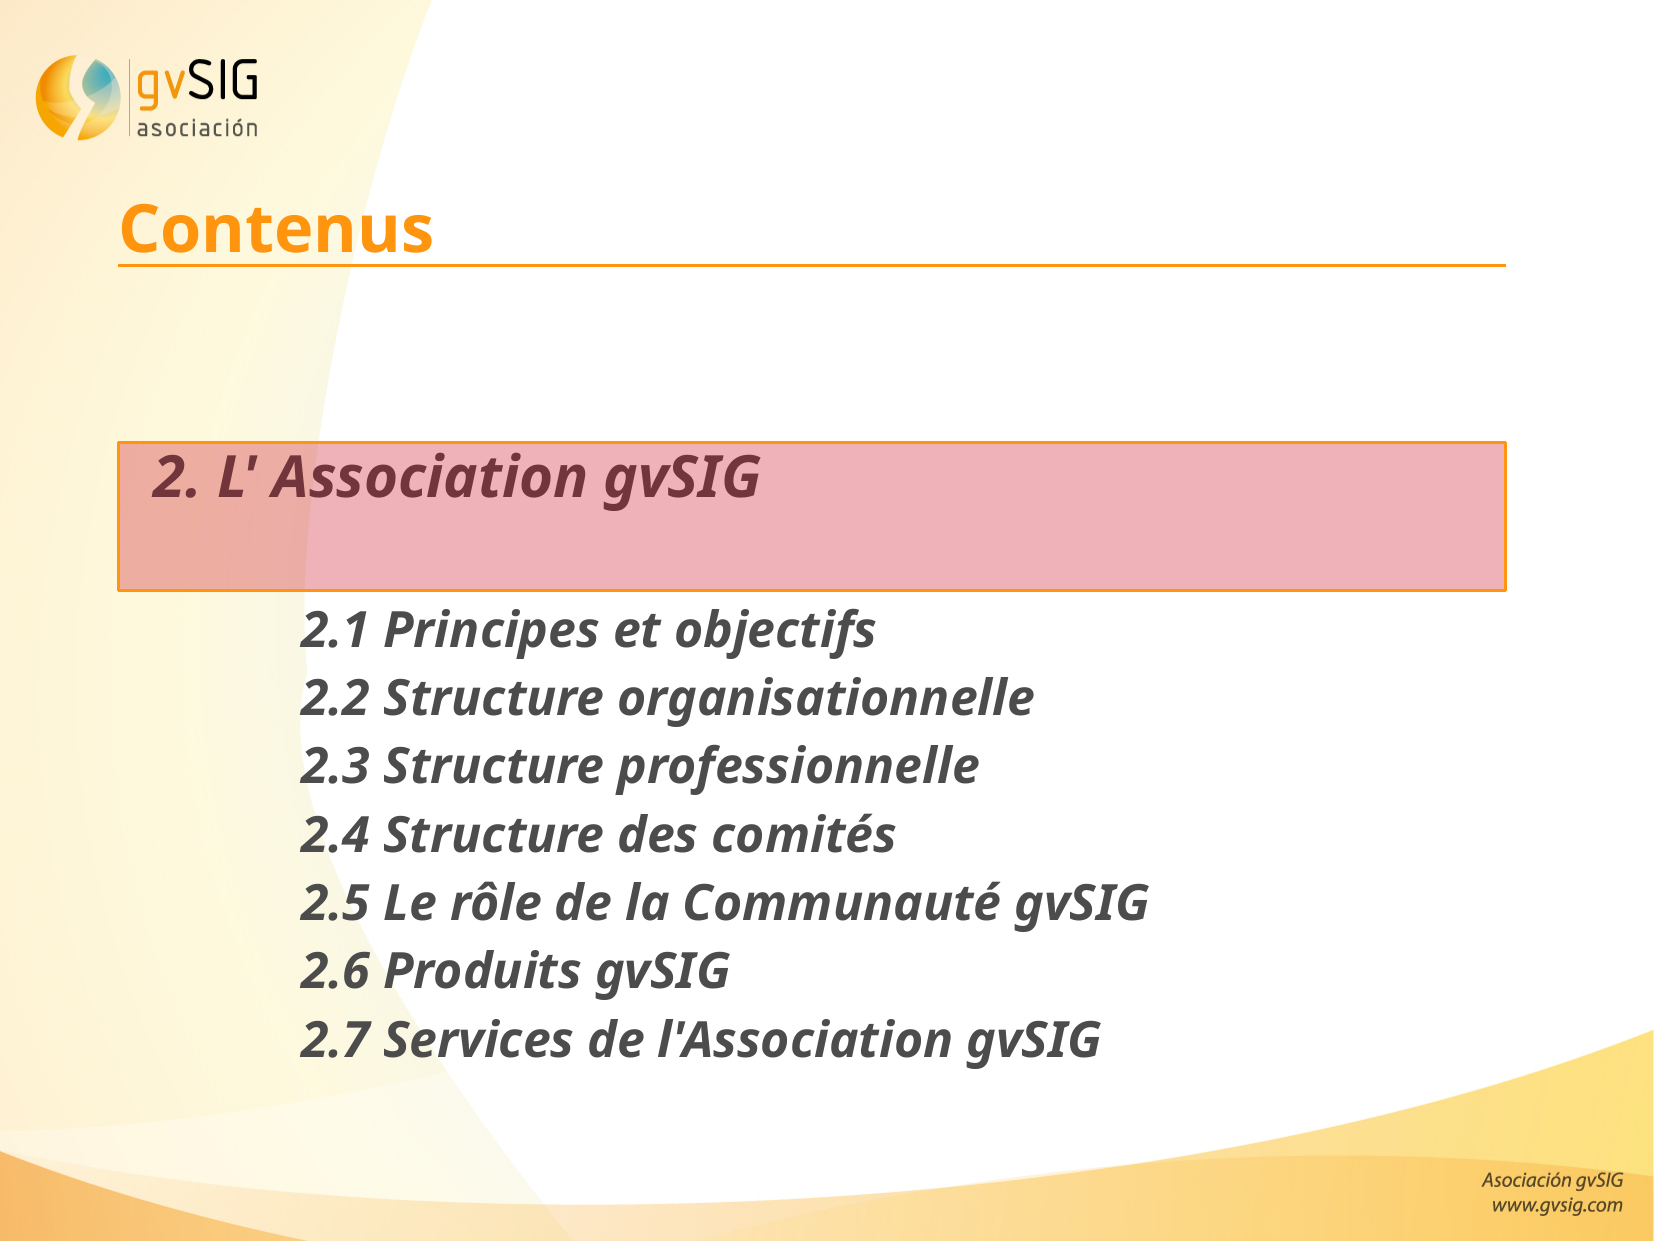

# Contenus
2. L' Association gvSIG
		2.1 Principes et objectifs
		2.2 Structure organisationnelle
		2.3 Structure professionnelle
		2.4 Structure des comités
		2.5 Le rôle de la Communauté gvSIG
		2.6 Produits gvSIG
		2.7 Services de l'Association gvSIG